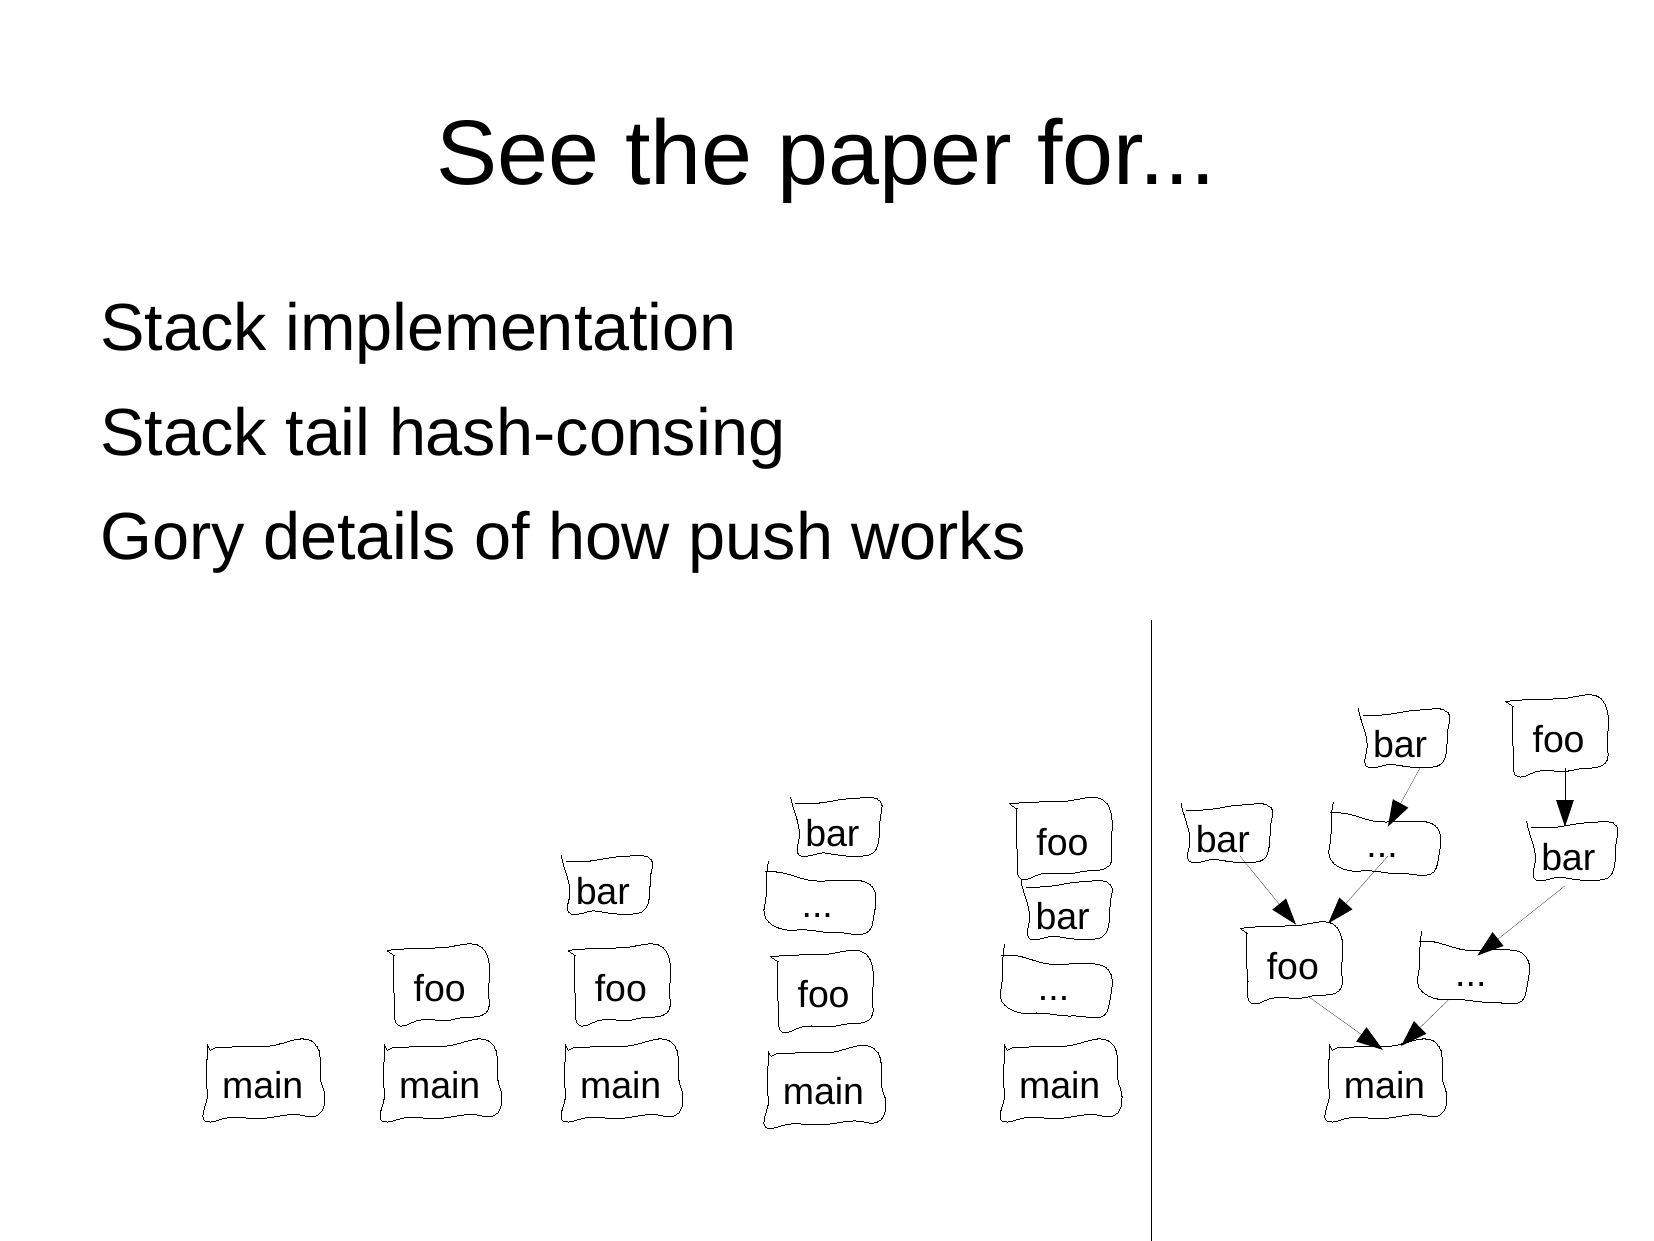

# See the paper for...
Stack implementation
Stack tail hash-consing
Gory details of how push works
foo
bar
bar
bar
foo
...
bar
bar
...
bar
foo
...
...
foo
foo
foo
main
main
main
main
main
main